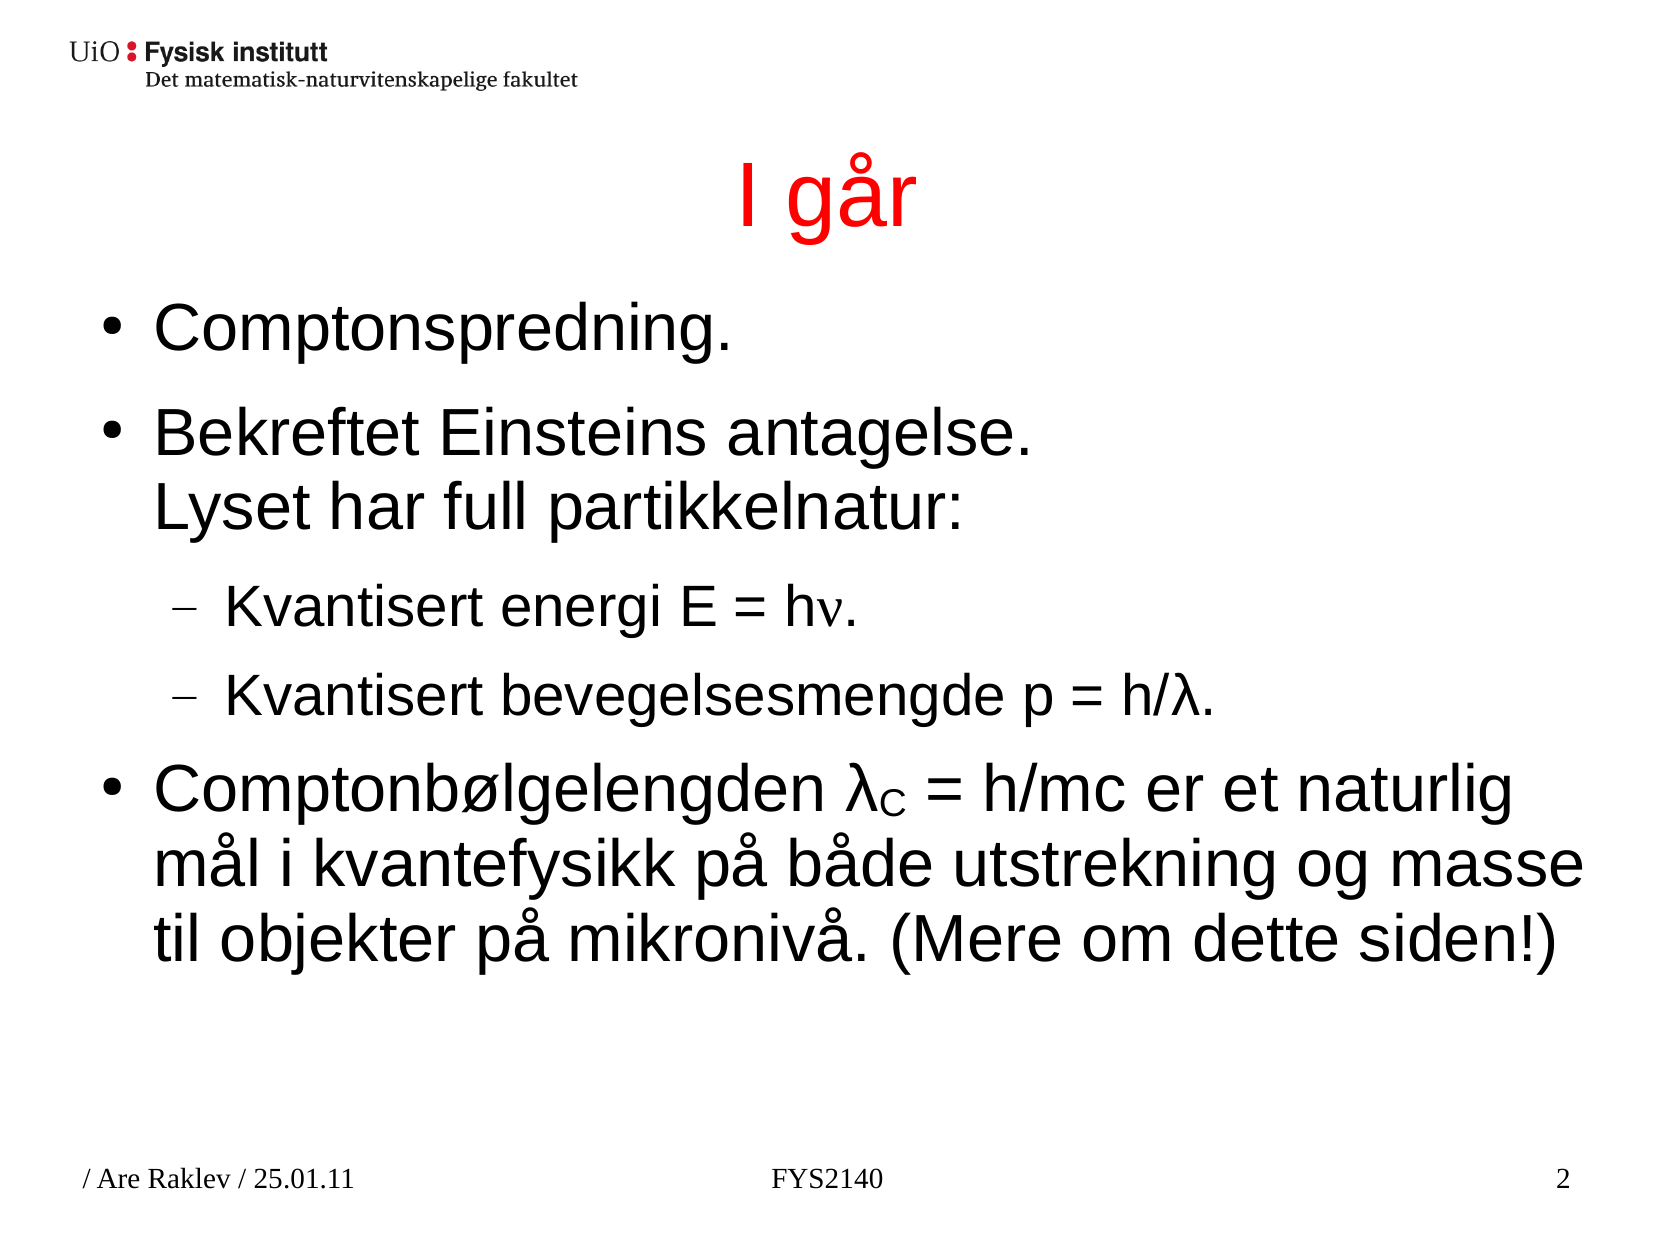

# I går
Comptonspredning.
Bekreftet Einsteins antagelse.
Lyset har full partikkelnatur:
Kvantisert energi E = hν.
Kvantisert bevegelsesmengde p = h/λ.
Comptonbølgelengden λC = h/mc er et naturlig mål i kvantefysikk på både utstrekning og masse til objekter på mikronivå. (Mere om dette siden!)
/ Are Raklev / 25.01.11
FYS2140
2